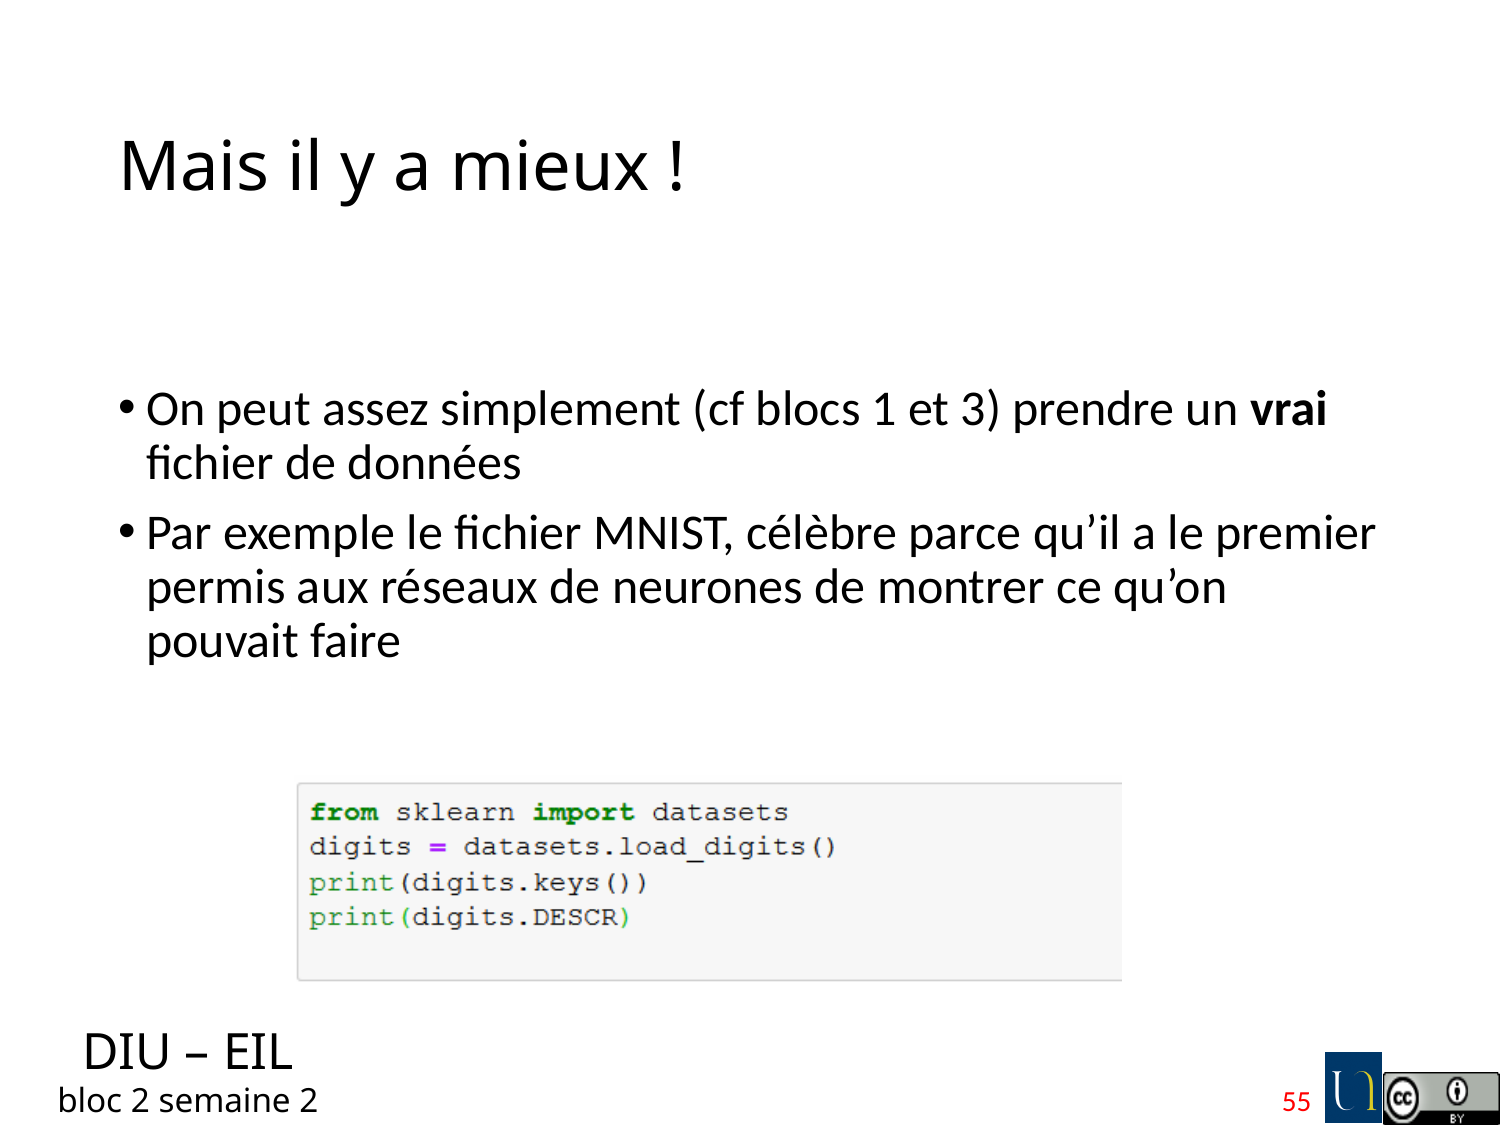

# Mais il y a mieux !
On peut assez simplement (cf blocs 1 et 3) prendre un vrai fichier de données
Par exemple le fichier MNIST, célèbre parce qu’il a le premier permis aux réseaux de neurones de montrer ce qu’on pouvait faire